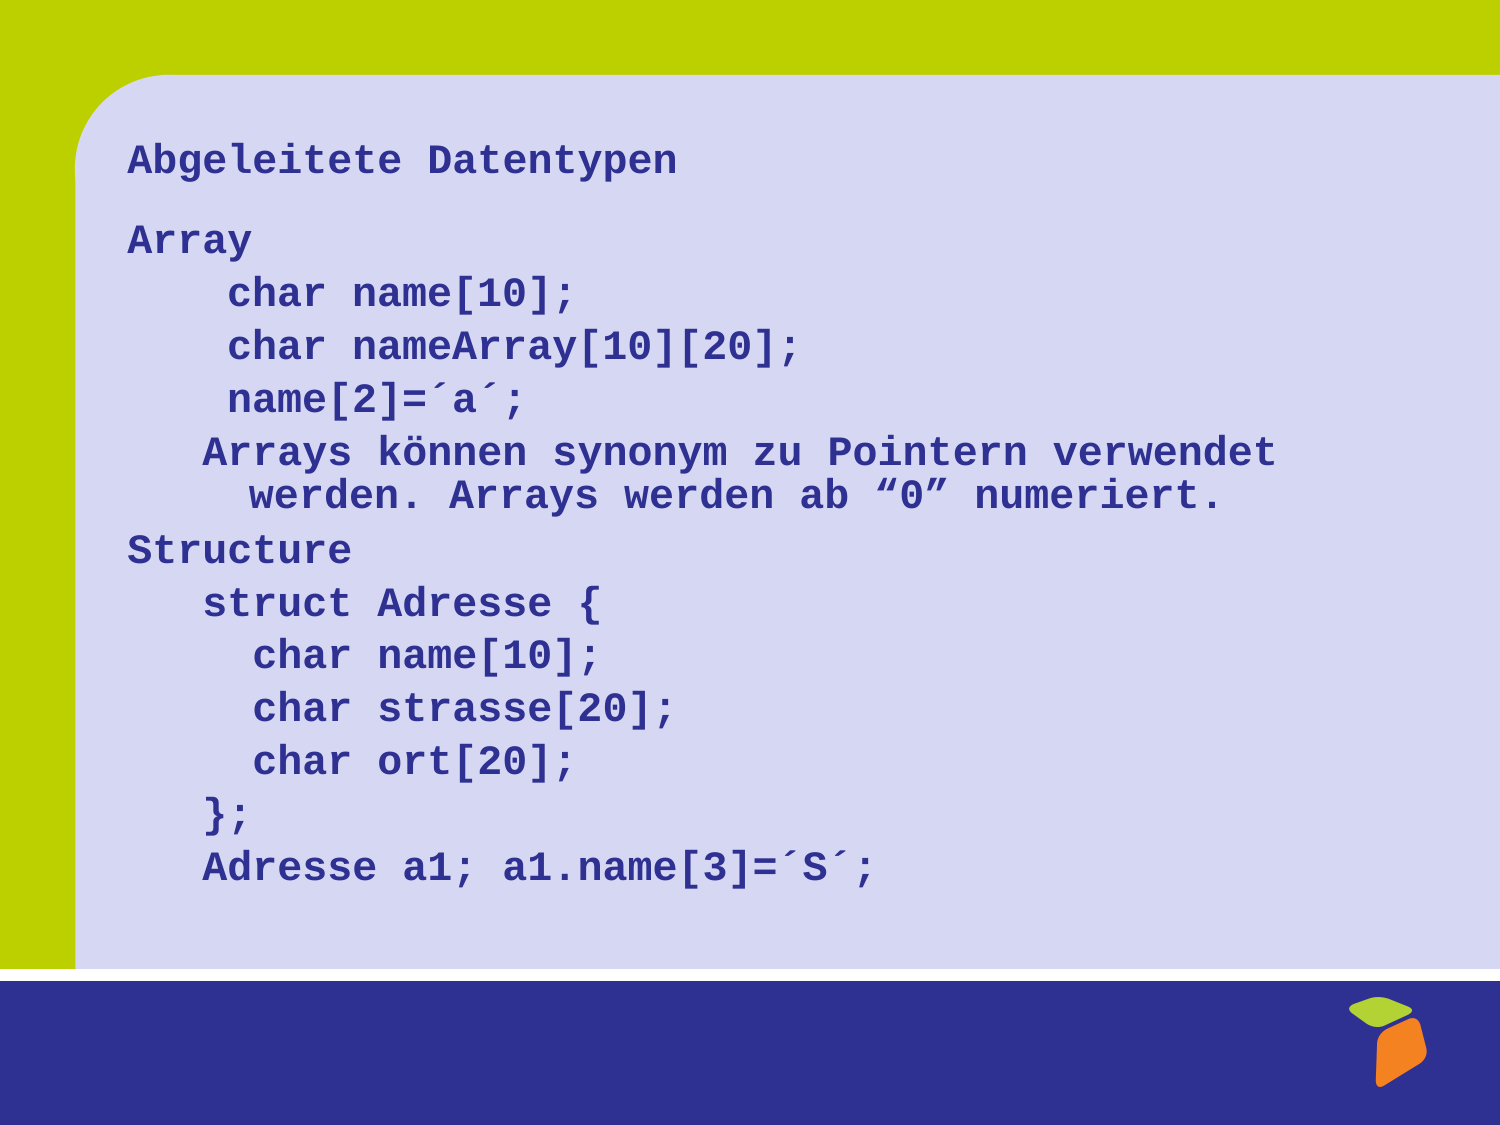

# Abgeleitete Datentypen
Array
 char name[10];
 char nameArray[10][20];
 name[2]=´a´;
Arrays können synonym zu Pointern verwendet werden. Arrays werden ab “0” numeriert.
Structure
struct Adresse {
 char name[10];
 char strasse[20];
 char ort[20];
};
Adresse a1; a1.name[3]=´S´;